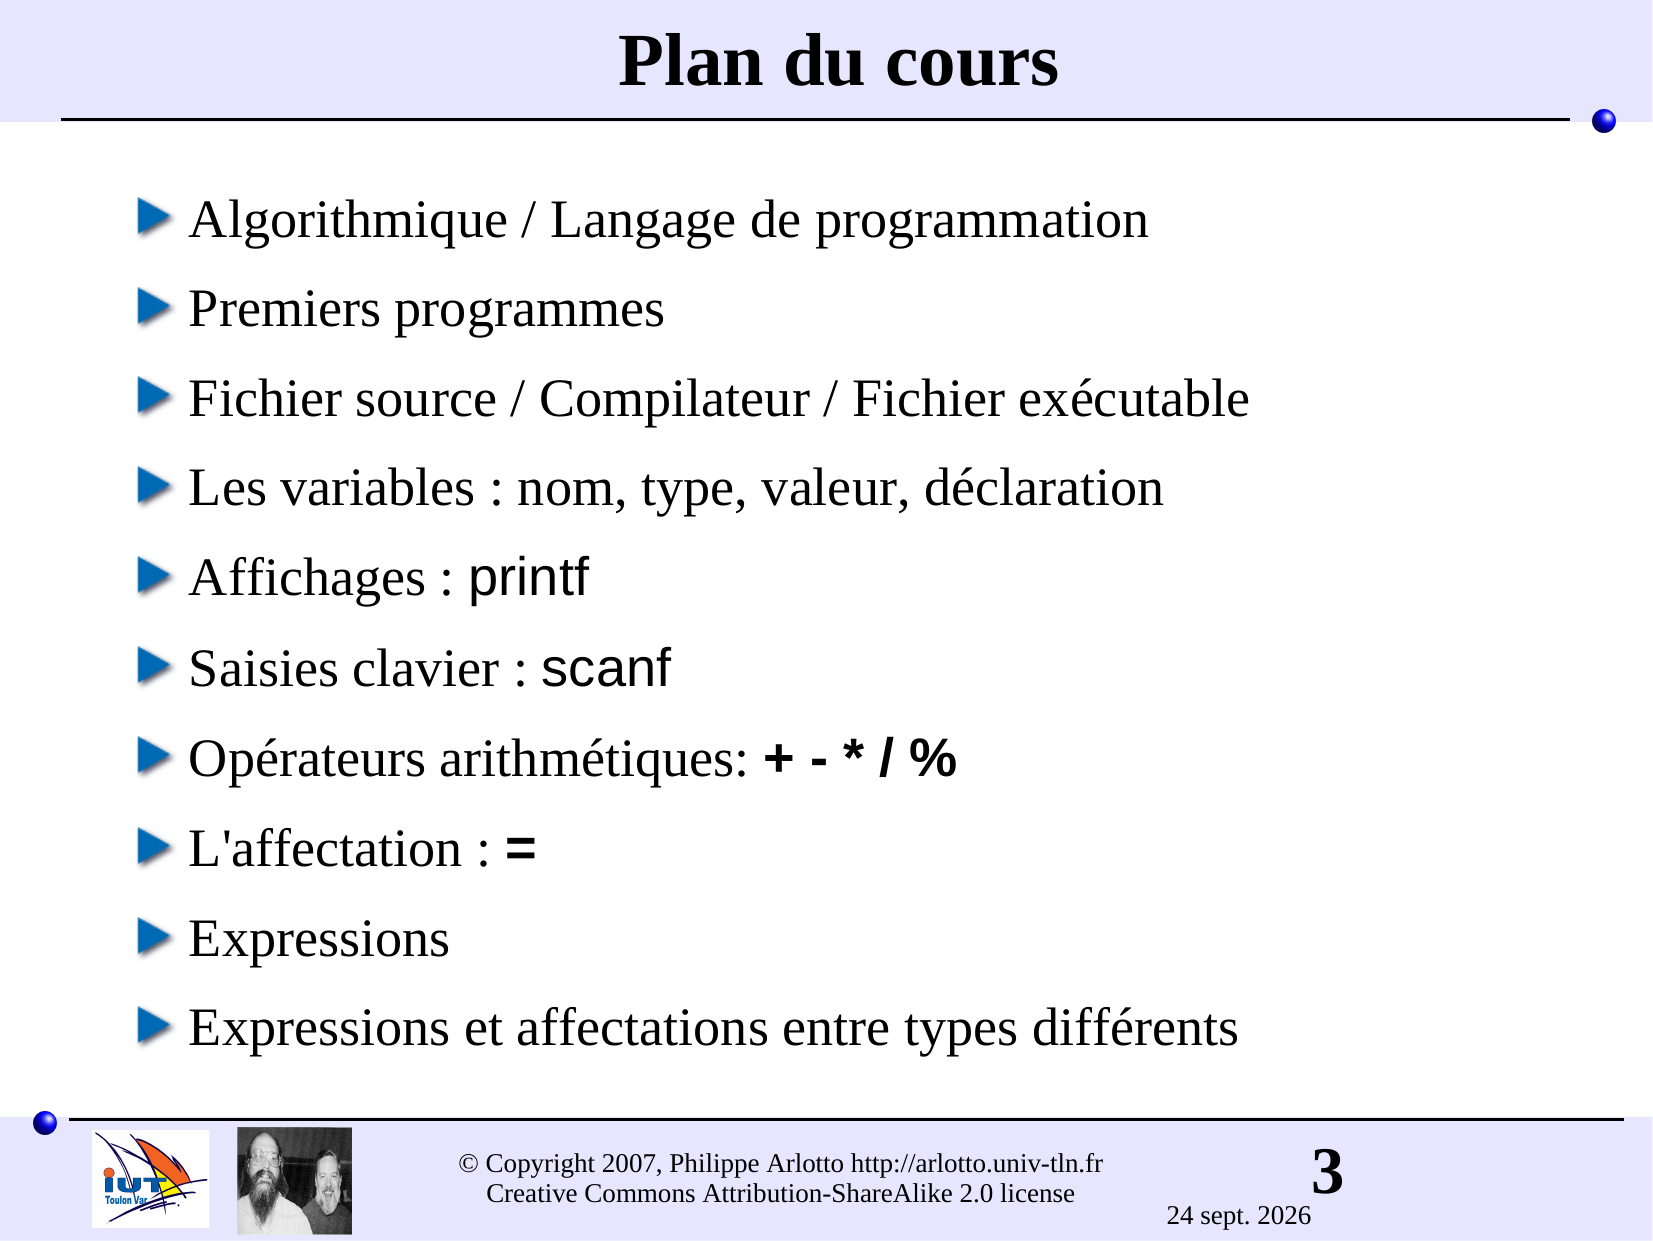

# Plan du cours
Algorithmique / Langage de programmation
Premiers programmes
Fichier source / Compilateur / Fichier exécutable
Les variables : nom, type, valeur, déclaration
Affichages : printf
Saisies clavier : scanf
Opérateurs arithmétiques: + - * / %
L'affectation : =
Expressions
Expressions et affectations entre types différents